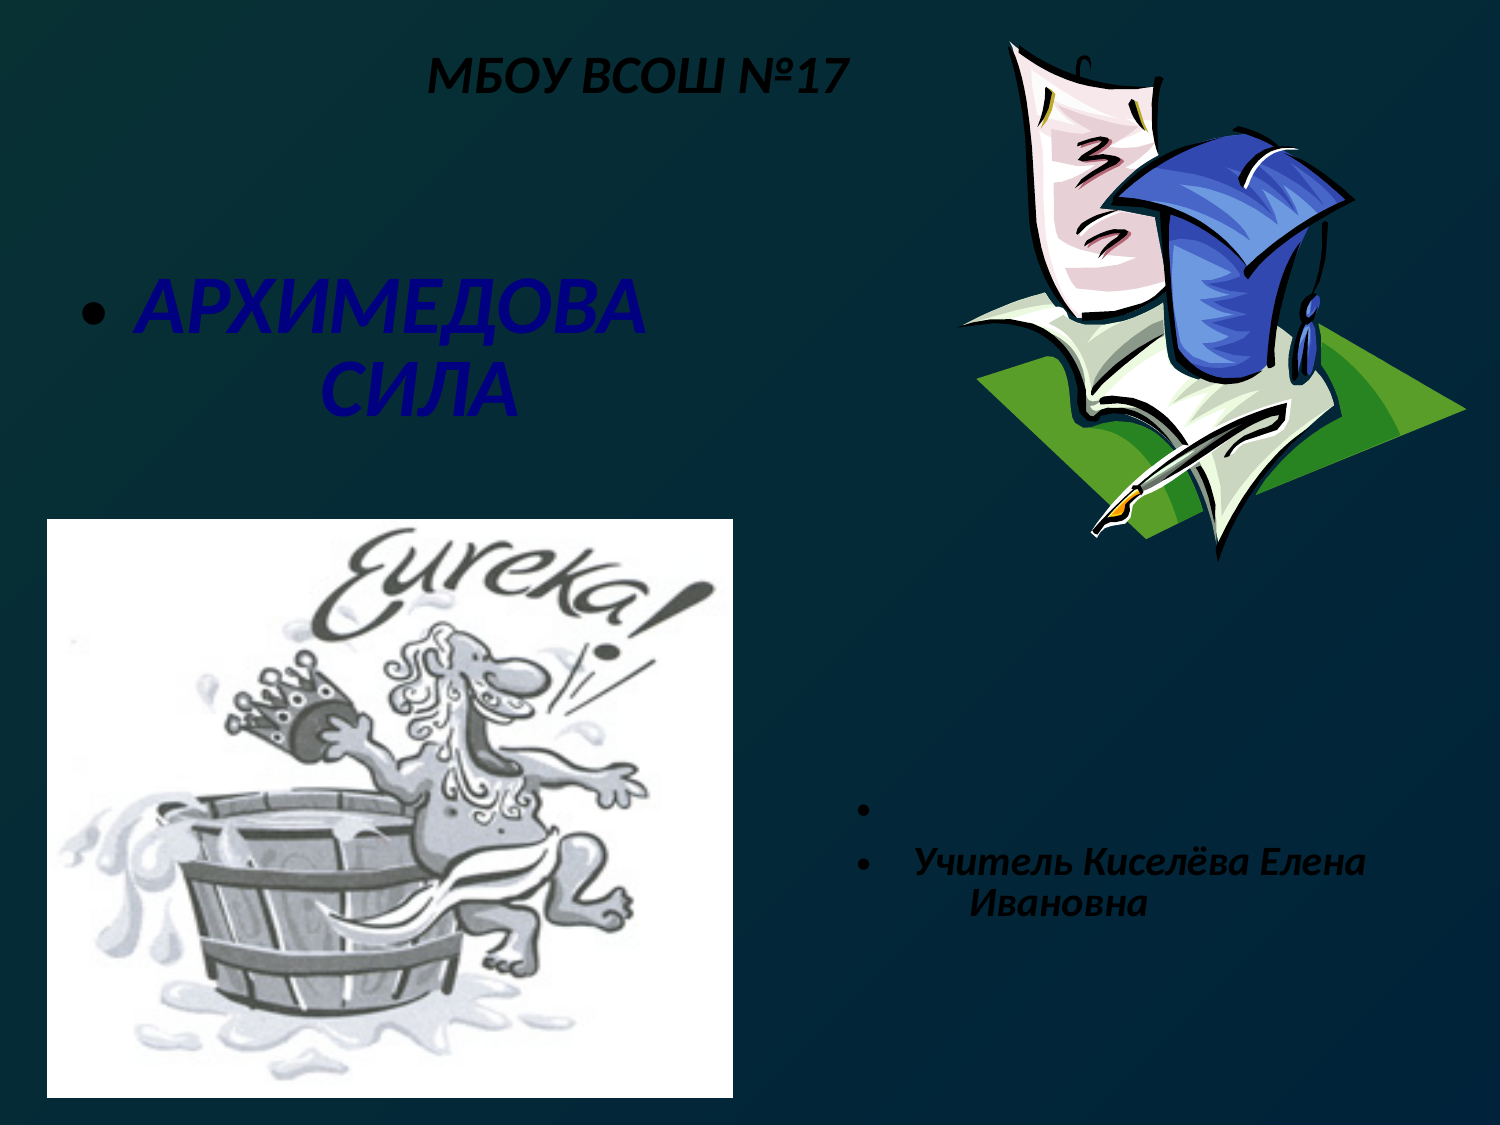

# МБОУ ВСОШ №17
АРХИМЕДОВА СИЛА
Учитель Киселёва Елена Ивановна